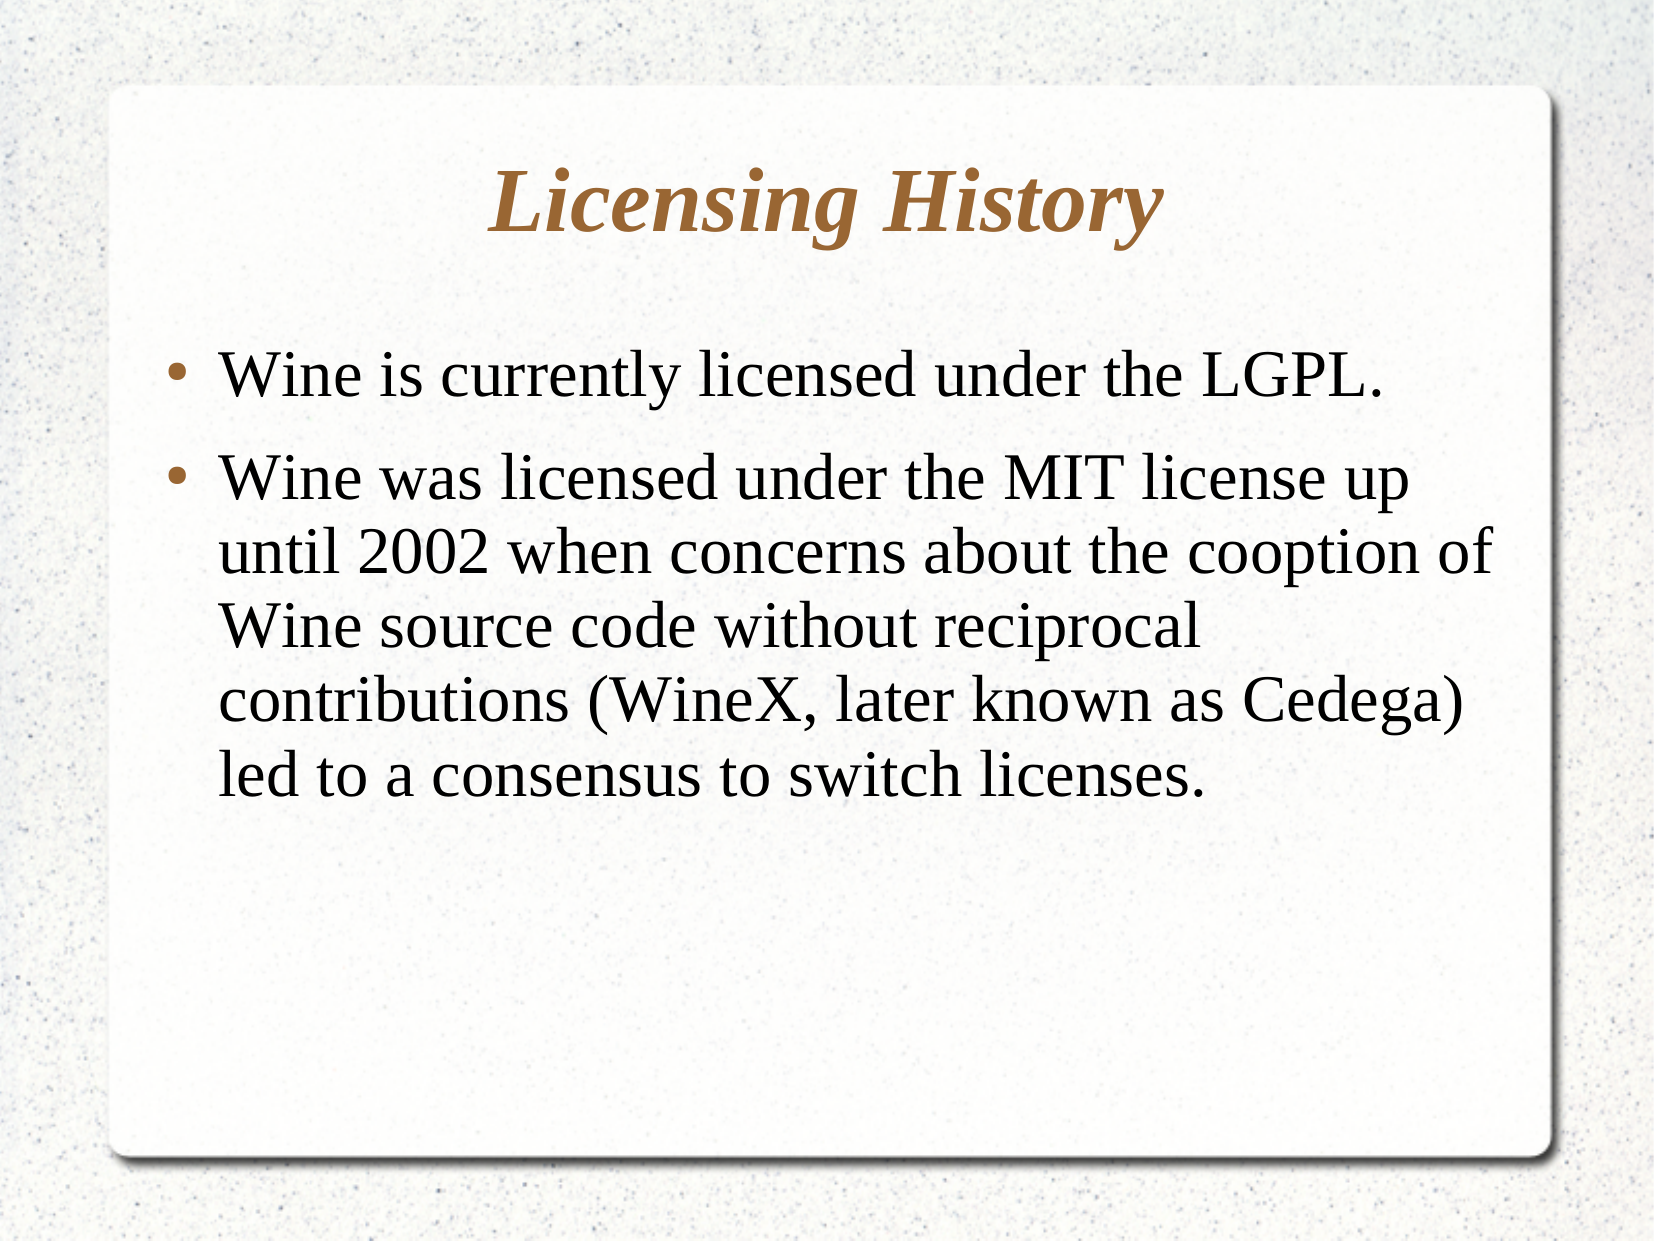

# Licensing History
Wine is currently licensed under the LGPL.
Wine was licensed under the MIT license up until 2002 when concerns about the cooption of Wine source code without reciprocal contributions (WineX, later known as Cedega) led to a consensus to switch licenses.